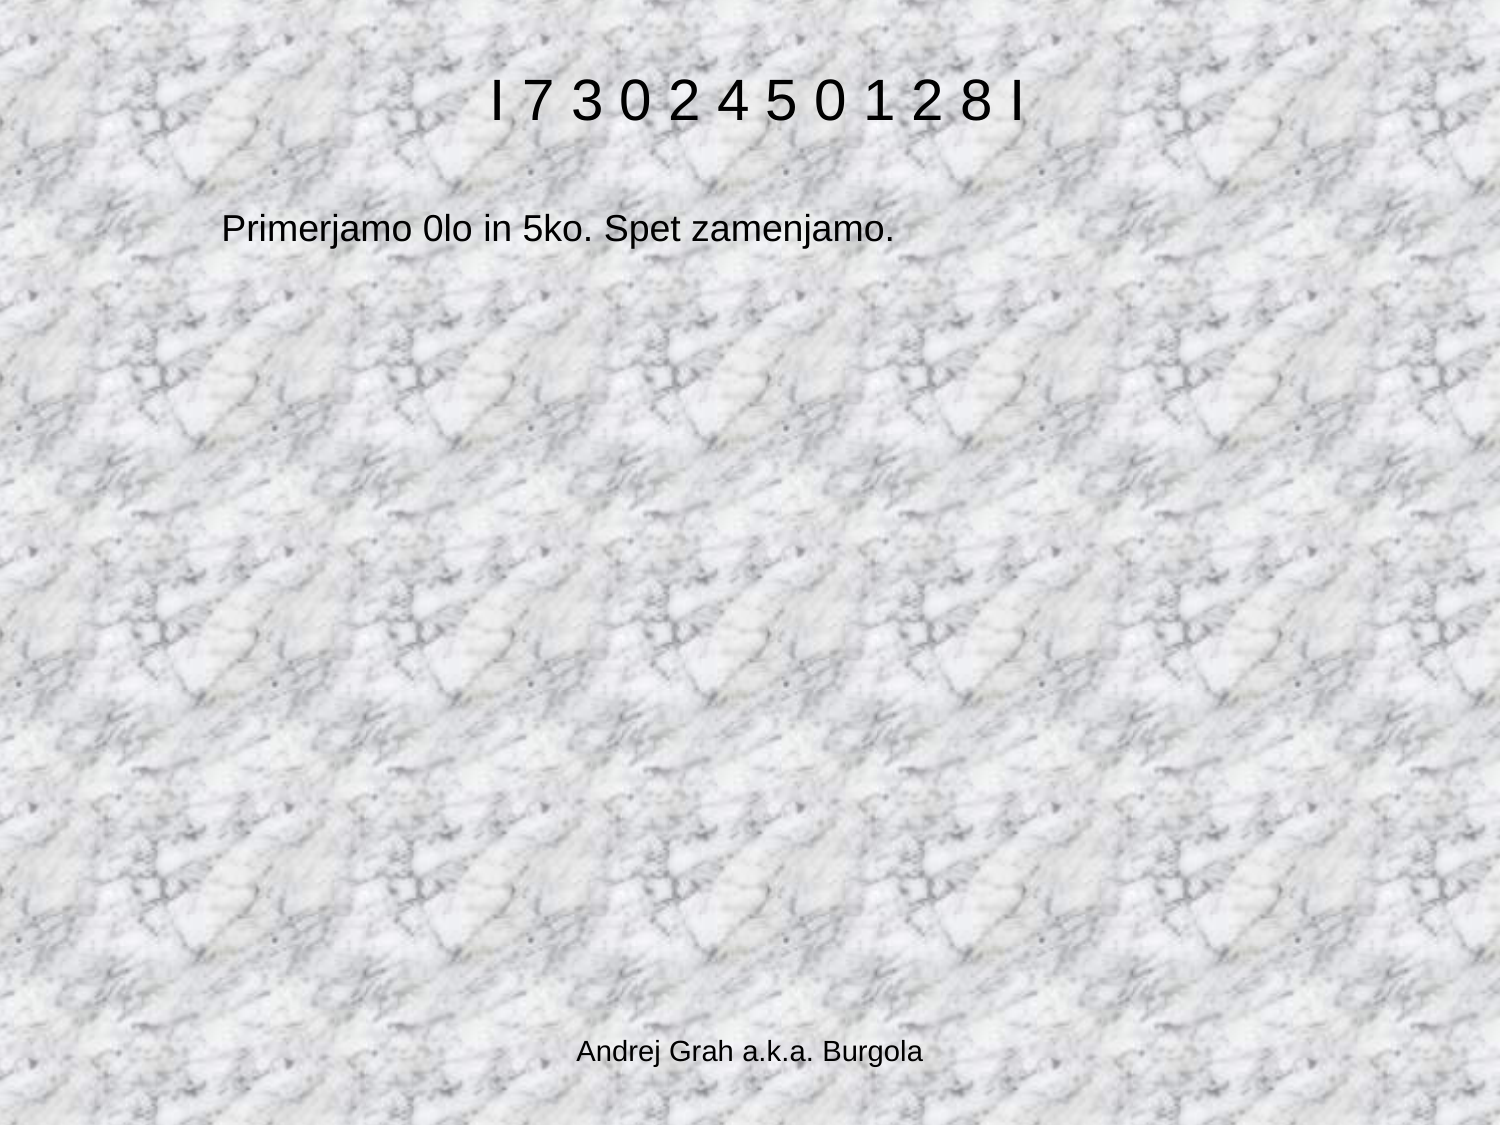

I 7 3 0 2 4 5 0 1 2 8 I
Primerjamo 0lo in 5ko. Spet zamenjamo.
Andrej Grah a.k.a. Burgola